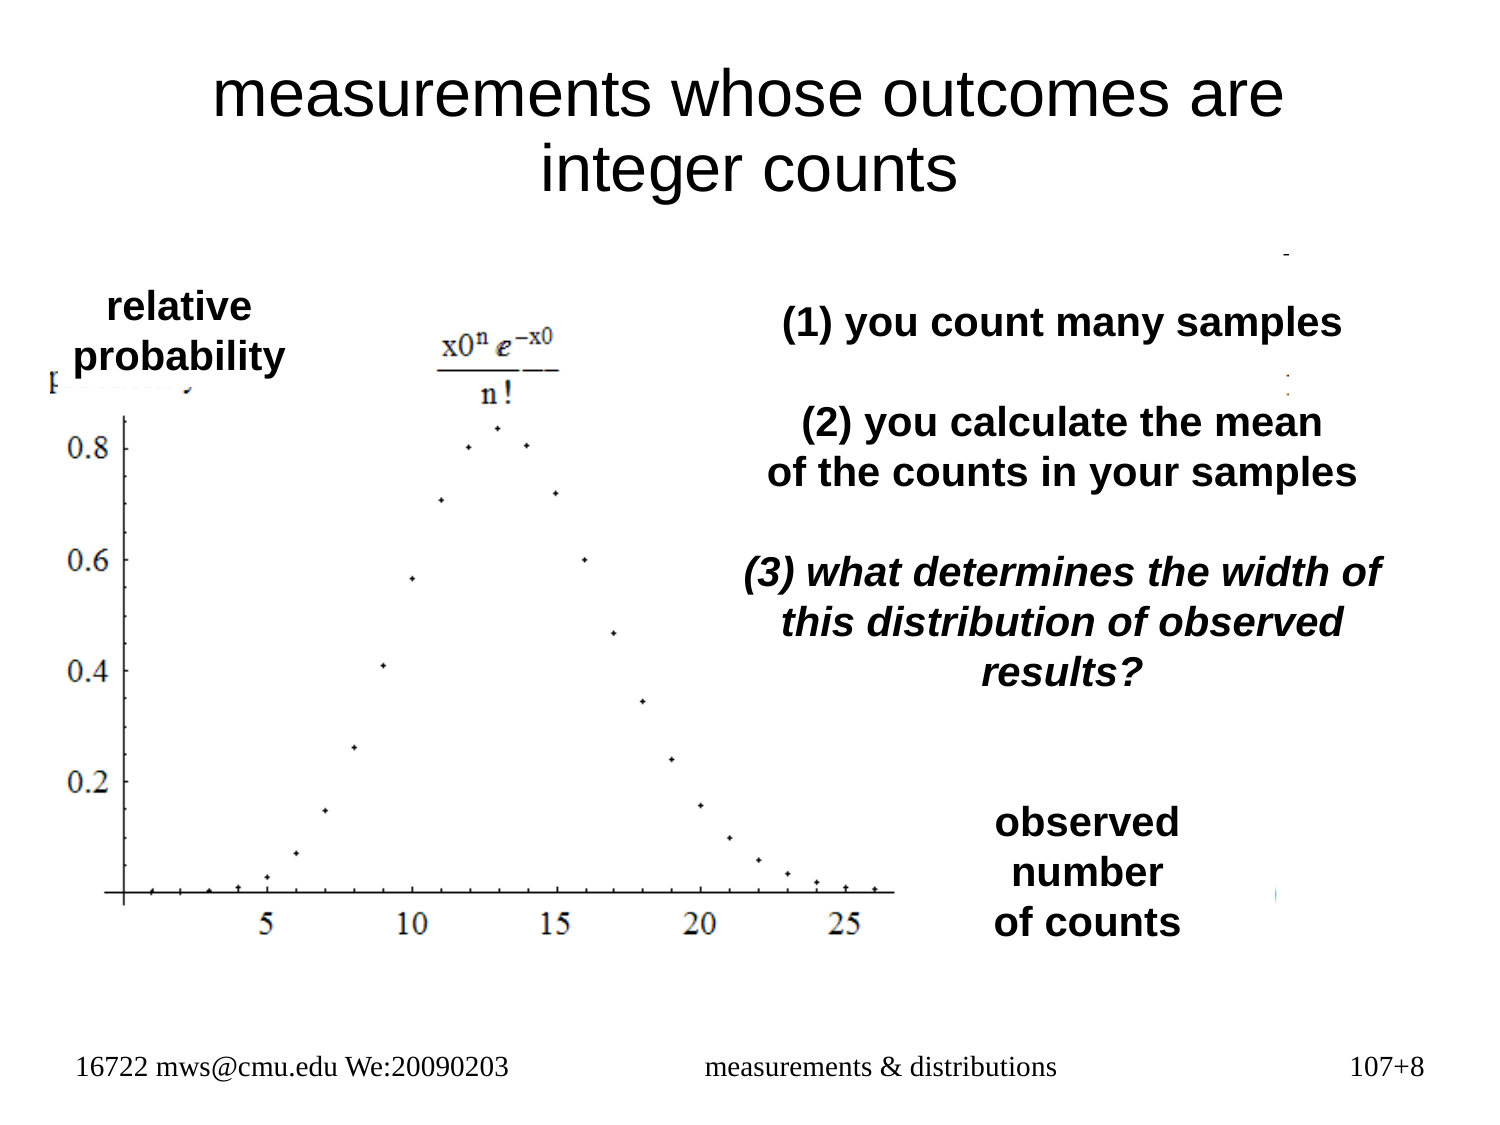

# measurements whose outcomes are integer counts
relative
probability
(1) you count many samples
(2) you calculate the mean
of the counts in your samples
(3) what determines the width of this distribution of observed results?
observed number
of counts
16722 mws@cmu.edu We:20090203
measurements & distributions
8